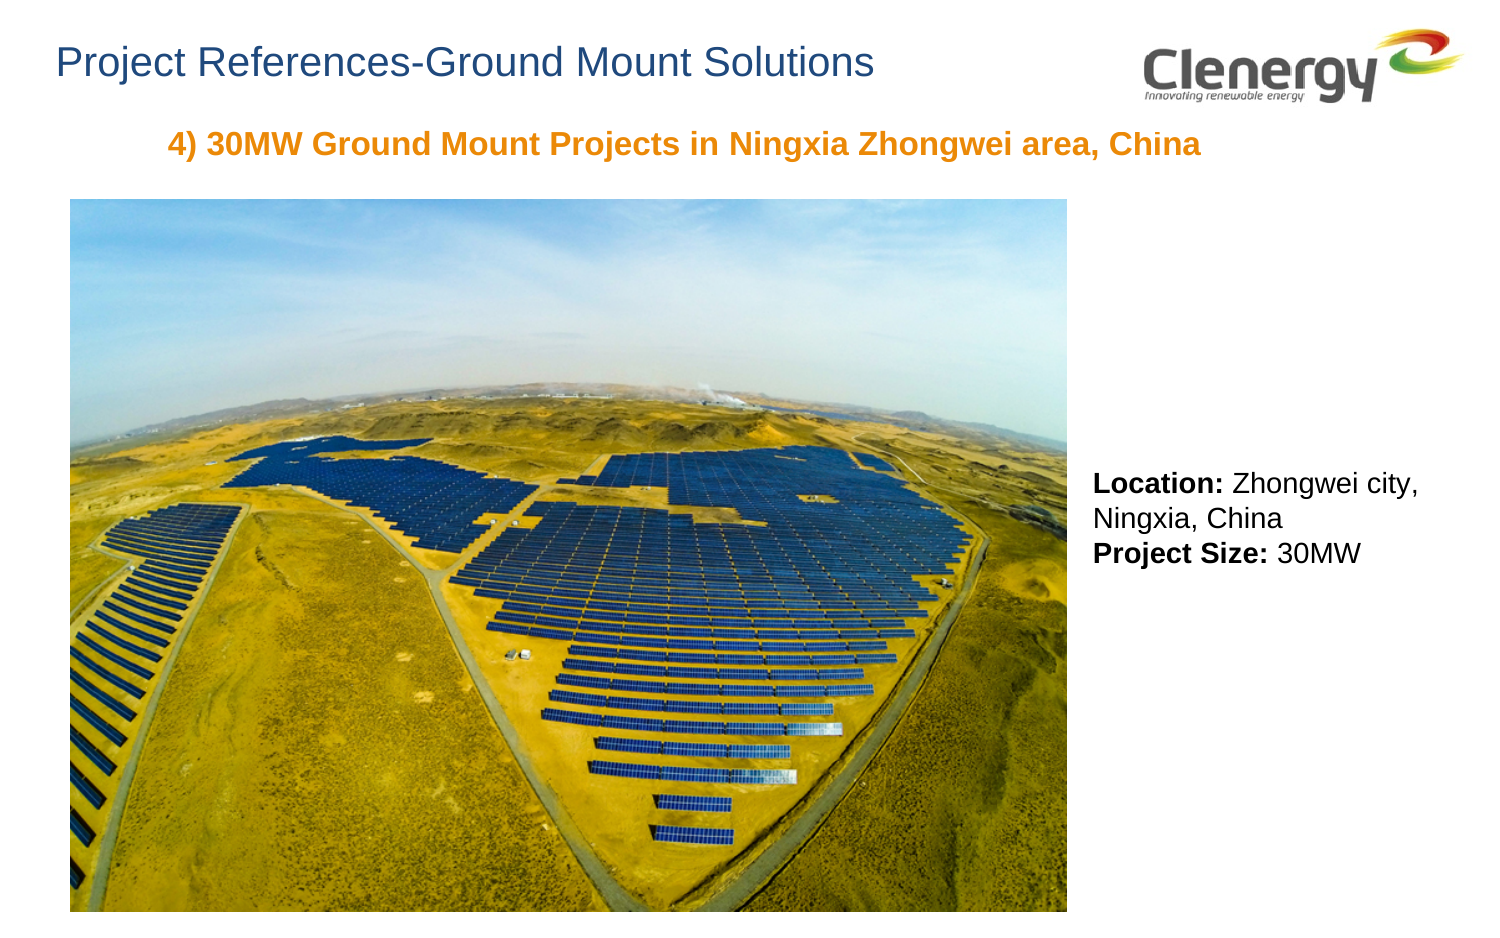

Project References-Ground Mount Solutions
# 4) 30MW Ground Mount Projects in Ningxia Zhongwei area, China
Location: Zhongwei city, Ningxia, China
Project Size: 30MW